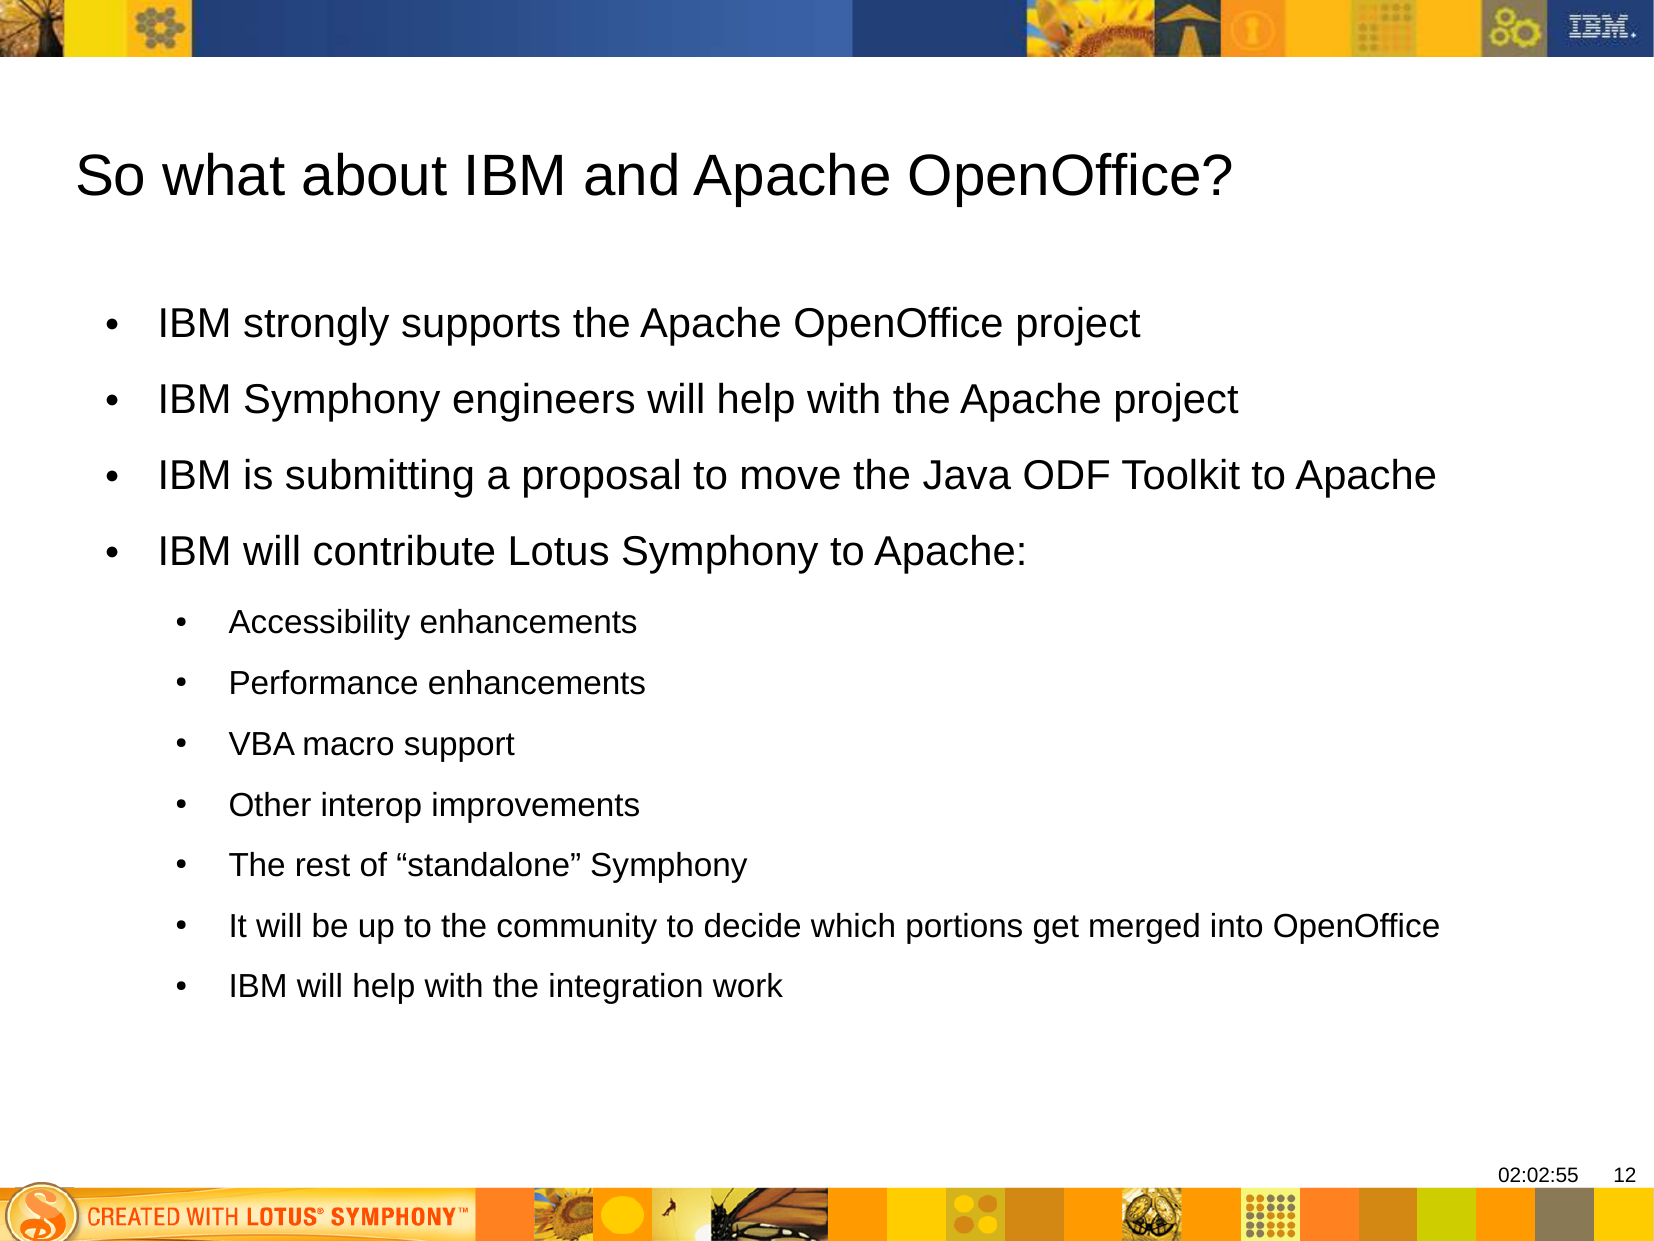

# So what about IBM and Apache OpenOffice?
IBM strongly supports the Apache OpenOffice project
IBM Symphony engineers will help with the Apache project
IBM is submitting a proposal to move the Java ODF Toolkit to Apache
IBM will contribute Lotus Symphony to Apache:
Accessibility enhancements
Performance enhancements
VBA macro support
Other interop improvements
The rest of “standalone” Symphony
It will be up to the community to decide which portions get merged into OpenOffice
IBM will help with the integration work